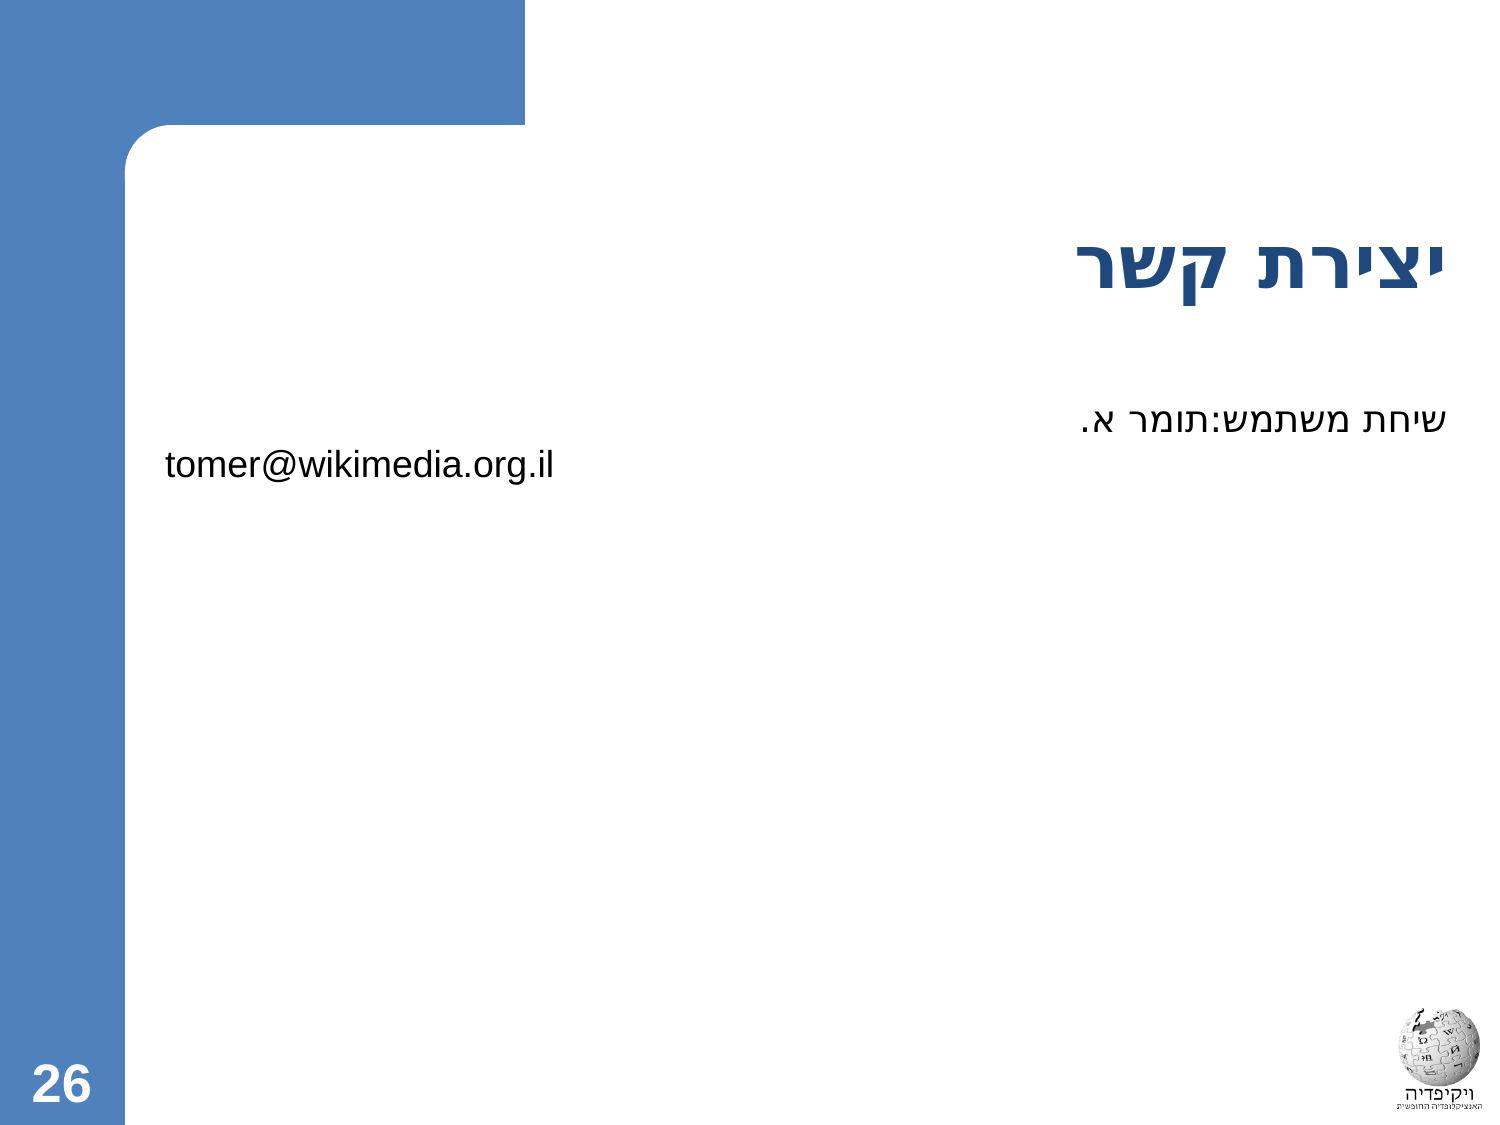

# יצירת קשר
שיחת משתמש:תומר א.
tomer@wikimedia.org.il